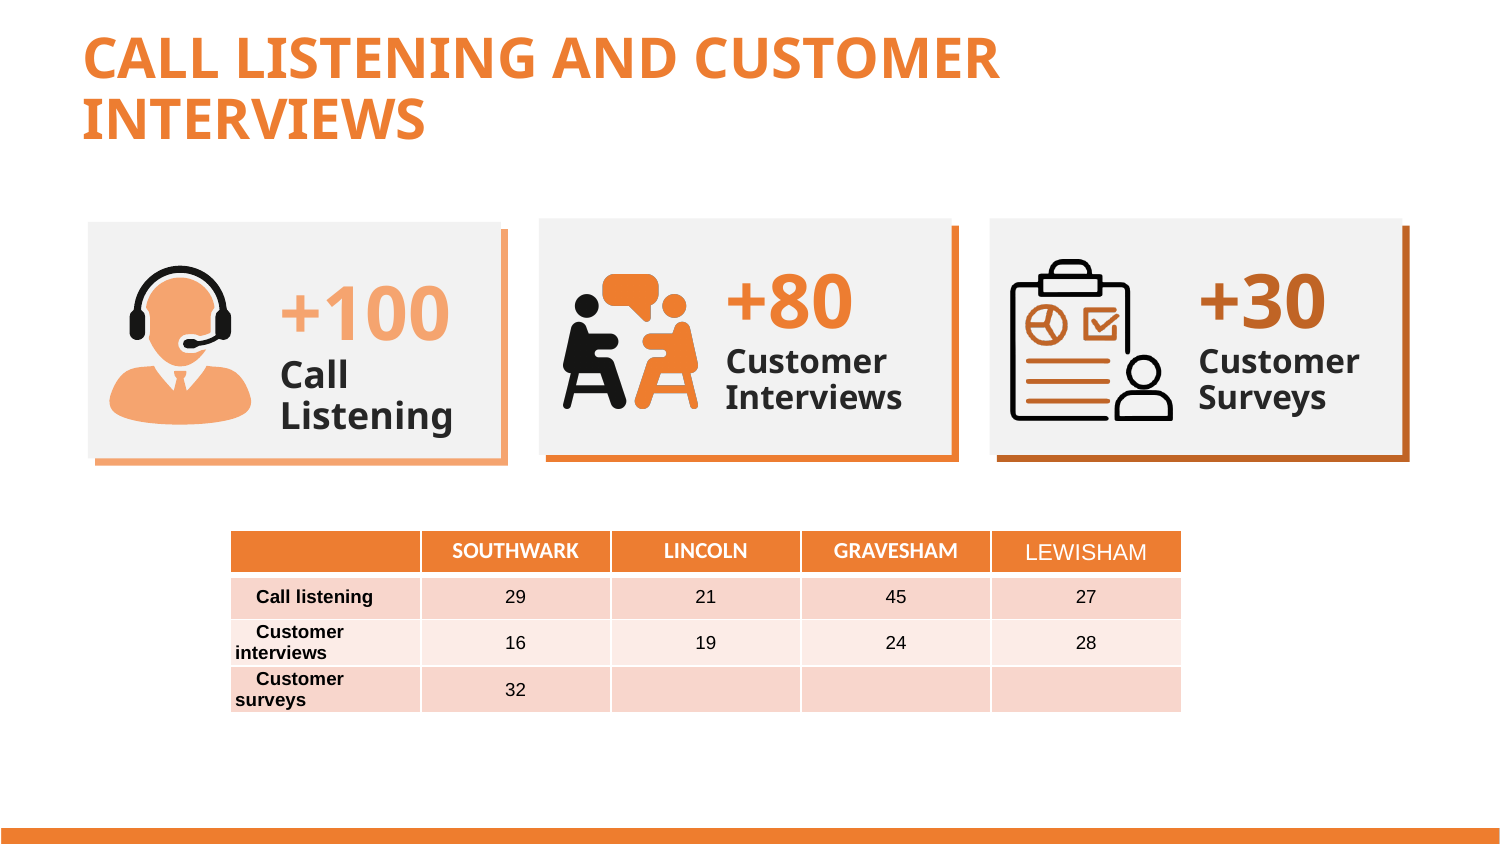

CALL LISTENING AND CUSTOMER INTERVIEWS
+80
+30
Customer Surveys
+80
Customer
Interviews
+100
Call
Listening
Customer
Interviews
| | SOUTHWARK | LINCOLN | GRAVESHAM | LEWISHAM |
| --- | --- | --- | --- | --- |
| Call listening | 29 | 21 | 45 | 27 |
| Customer interviews | 16 | 19 | 24 | 28 |
| Customer surveys | 32 | | | |